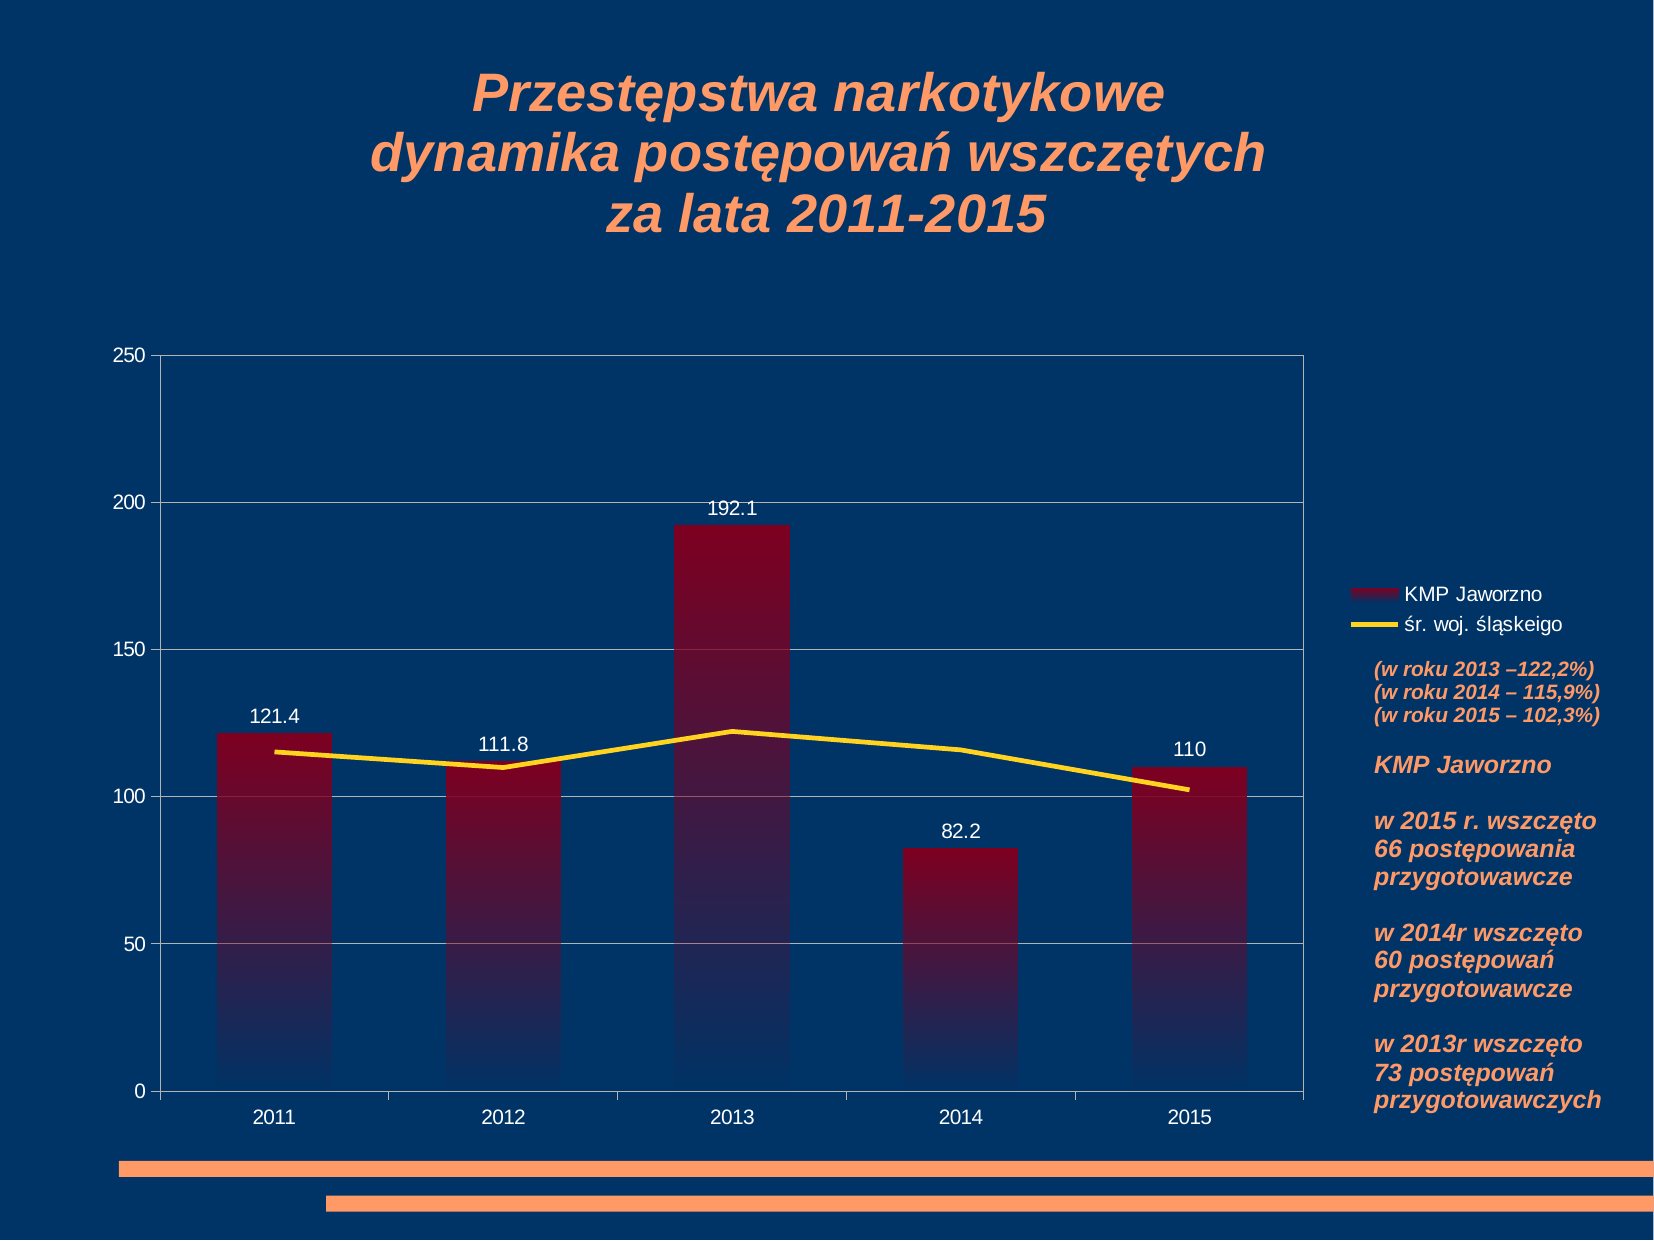

# Przestępstwa narkotykowe dynamika postępowań wszczętych za lata 2011-2015
### Chart
| Category | KMP Jaworzno | śr. woj. śląskeigo |
|---|---|---|
| 2011 | 121.4 | 115.2 |
| 2012 | 111.8 | 109.9 |
| 2013 | 192.1 | 122.2 |
| 2014 | 82.2 | 115.9 |
| 2015 | 110.0 | 102.3 |(w roku 2013 –122,2%)
(w roku 2014 – 115,9%)
(w roku 2015 – 102,3%)
KMP Jaworzno
w 2015 r. wszczęto 66 postępowania przygotowawcze
w 2014r wszczęto 60 postępowań przygotowawcze
w 2013r wszczęto 73 postępowań przygotowawczych